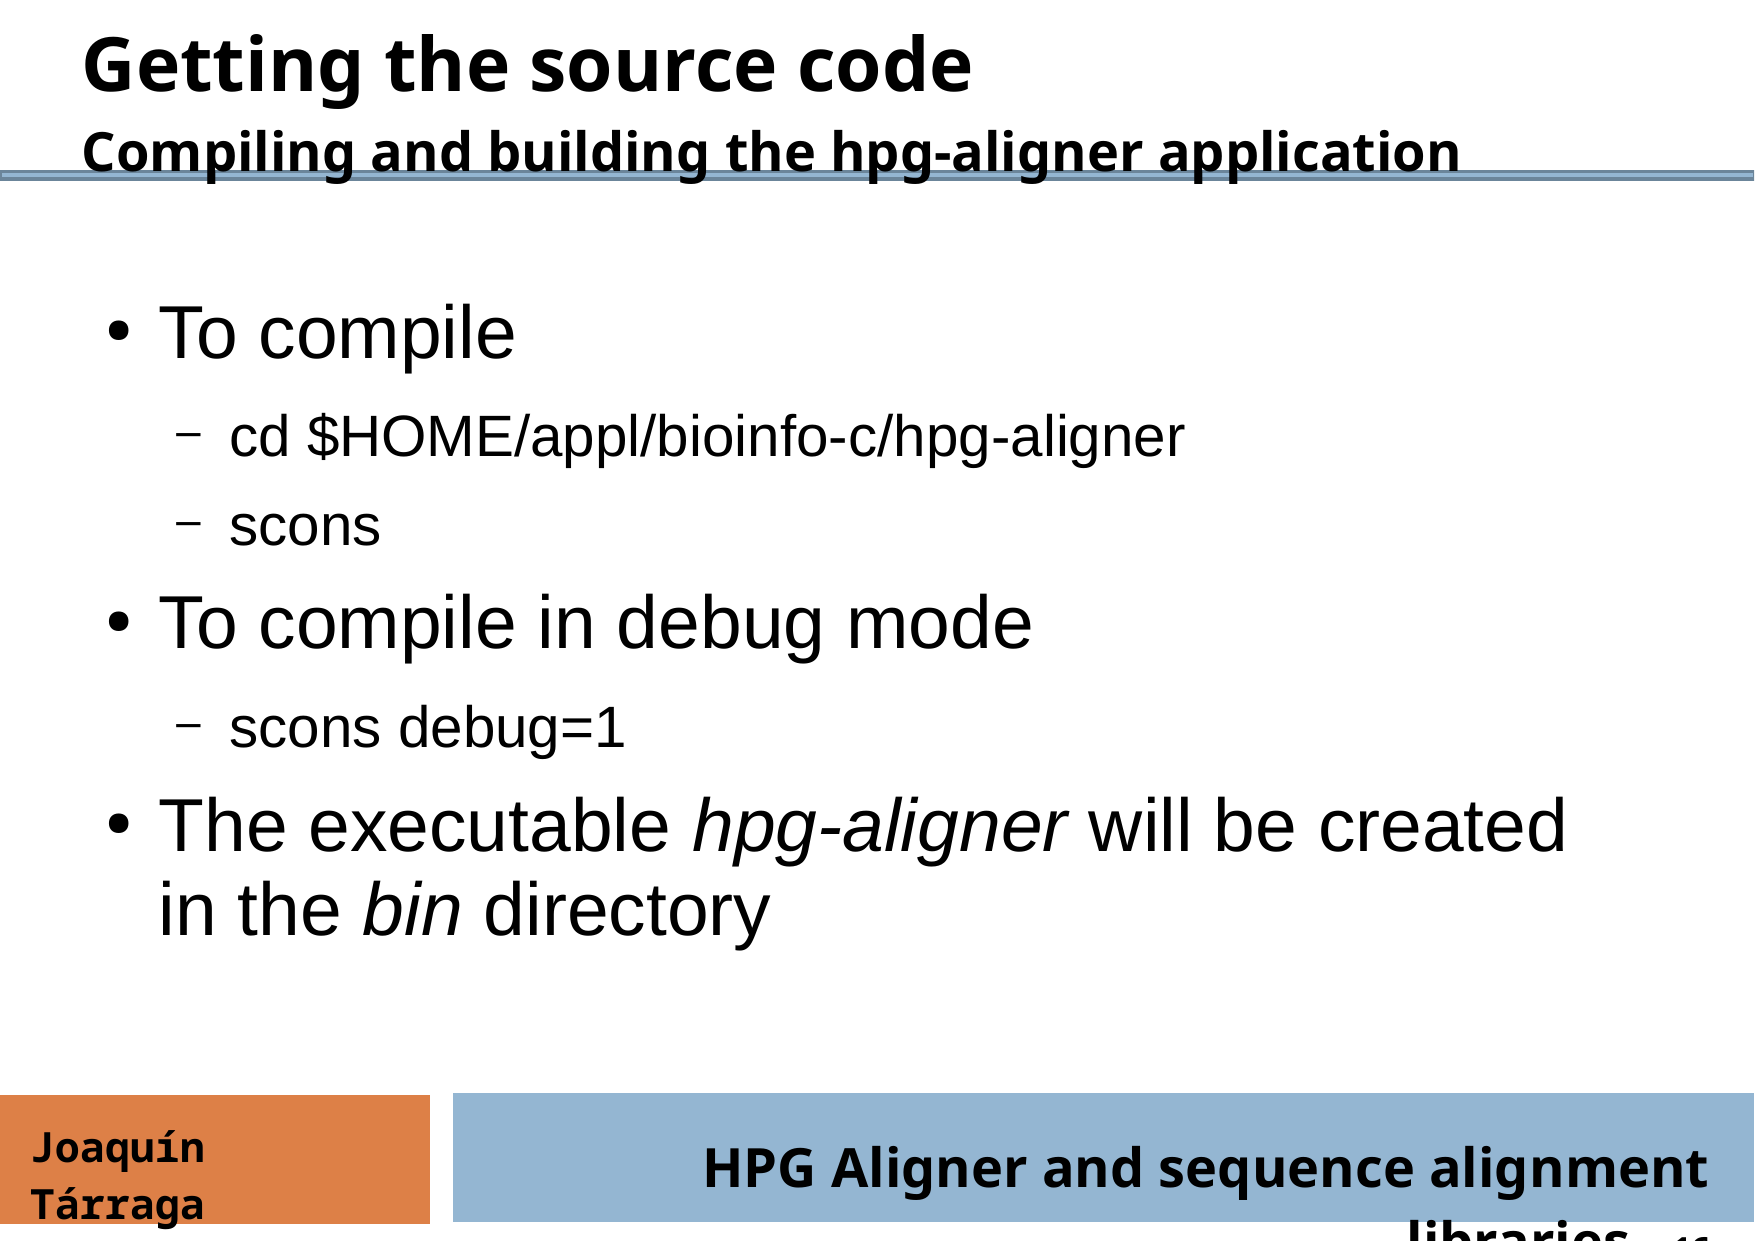

Getting the source code
Compiling and building the hpg-aligner application
# To compile
cd $HOME/appl/bioinfo-c/hpg-aligner
scons
To compile in debug mode
scons debug=1
The executable hpg-aligner will be created in the bin directory
Joaquín Tárraga
jtarraga@cipf.es
HPG Aligner and sequence alignment libraries 16